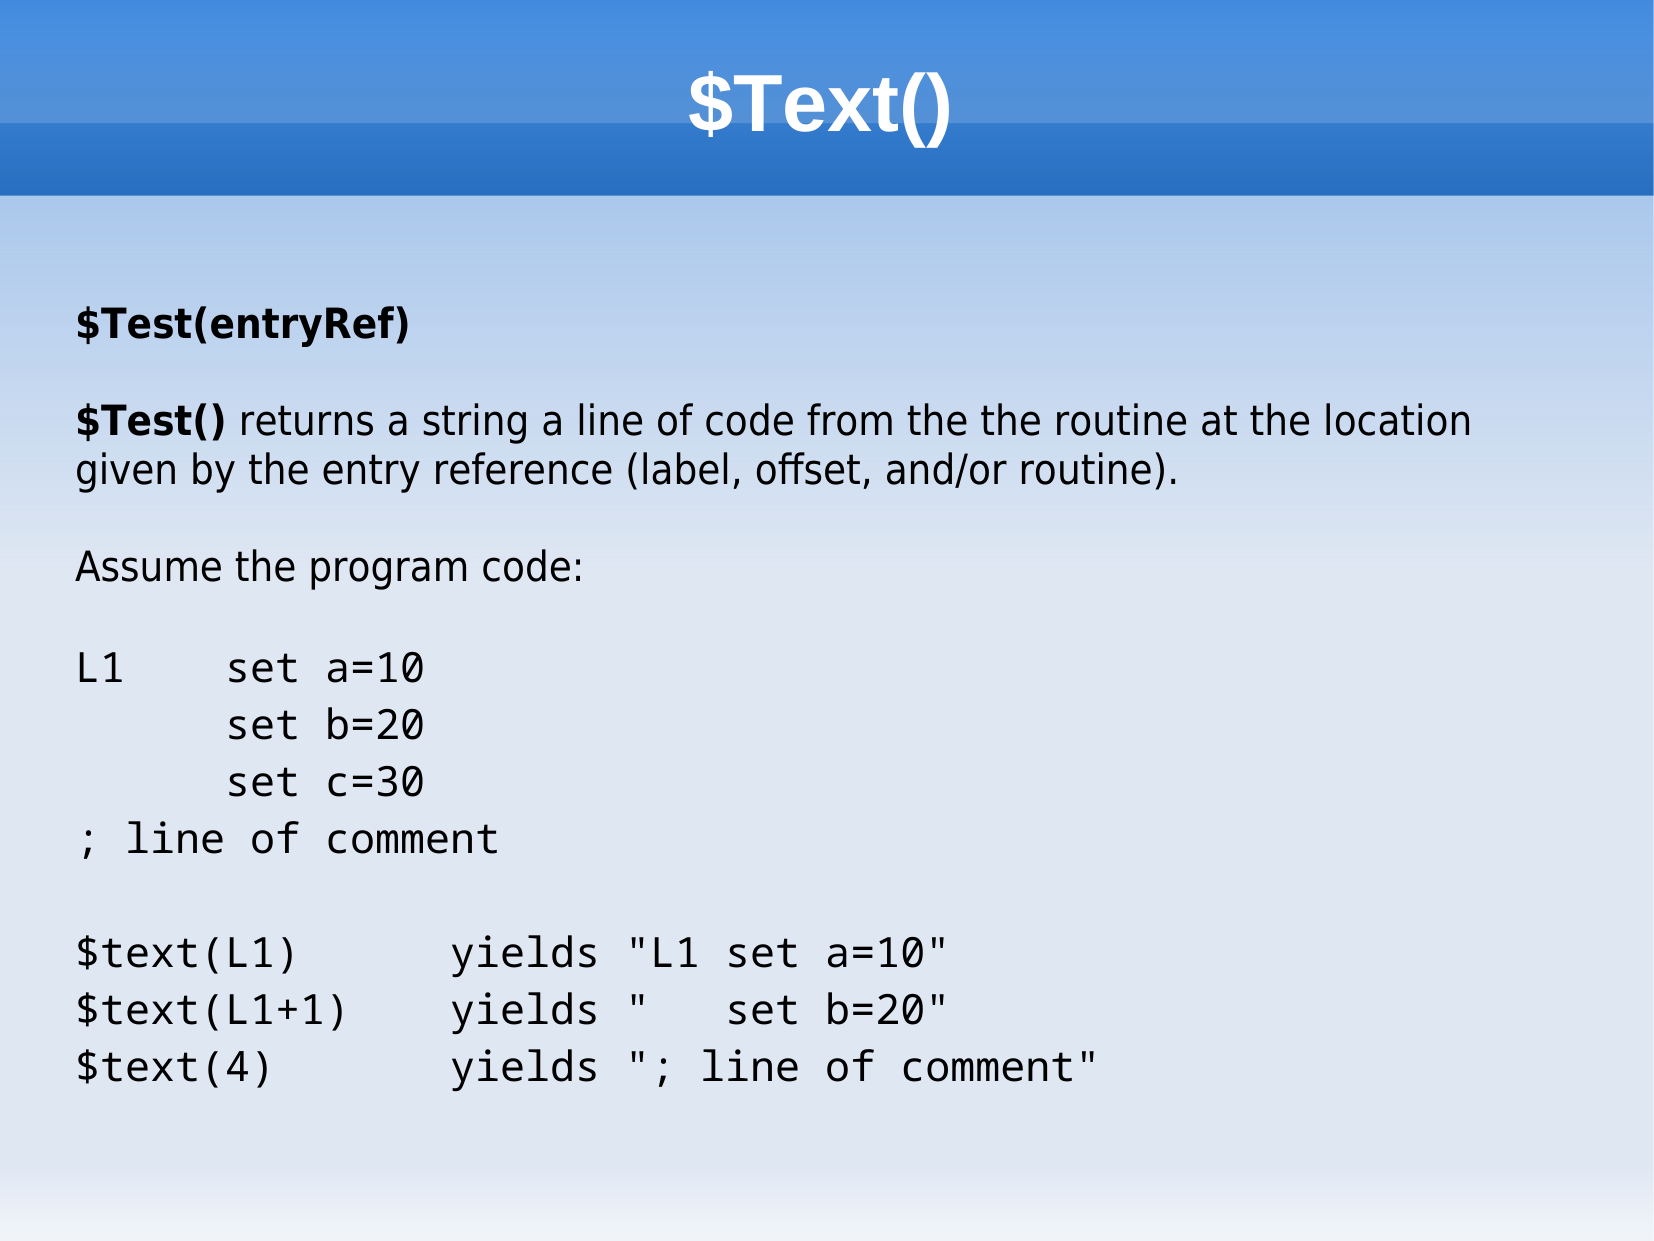

# $Text()
$Test(entryRef)
$Test() returns a string a line of code from the the routine at the location given by the entry reference (label, offset, and/or routine).
Assume the program code:
L1		set a=10
 		set b=20
 		set c=30
; line of comment
$text(L1)		yields "L1 set a=10"
$text(L1+1)		yields " set b=20"
$text(4)			yields "; line of comment"